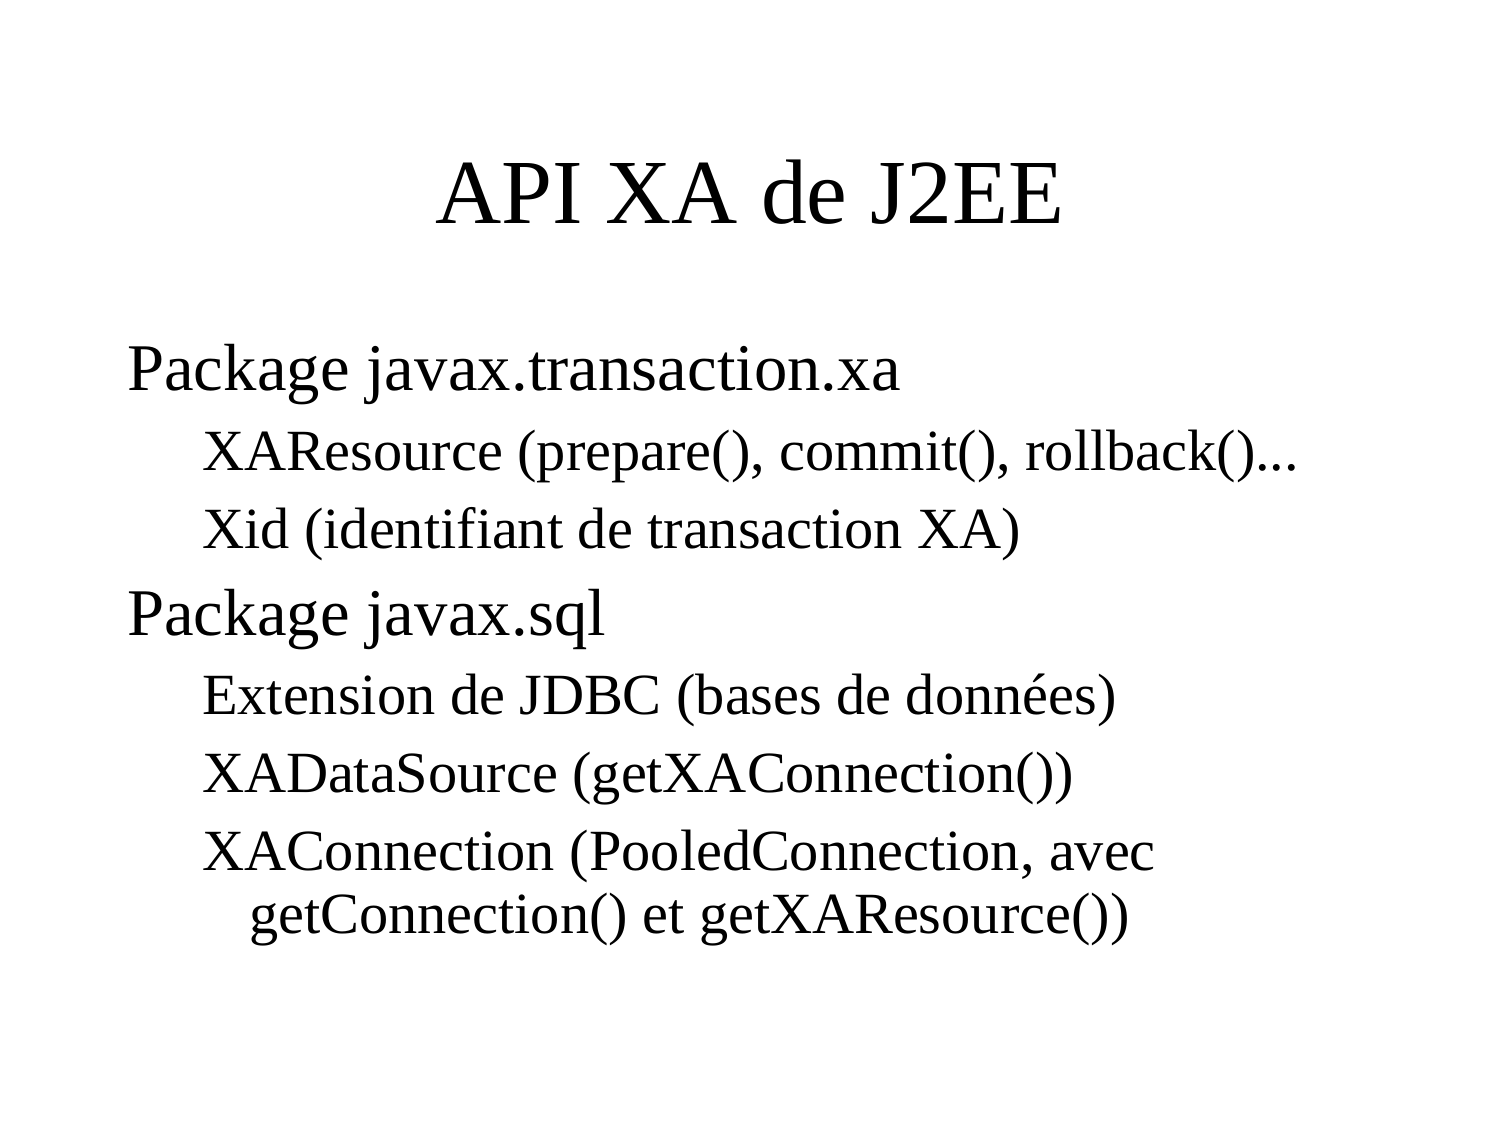

API XA de J2EE
Package javax.transaction.xa
XAResource (prepare(), commit(), rollback()...
Xid (identifiant de transaction XA)
Package javax.sql
Extension de JDBC (bases de données)
XADataSource (getXAConnection())
XAConnection (PooledConnection, avec getConnection() et getXAResource())